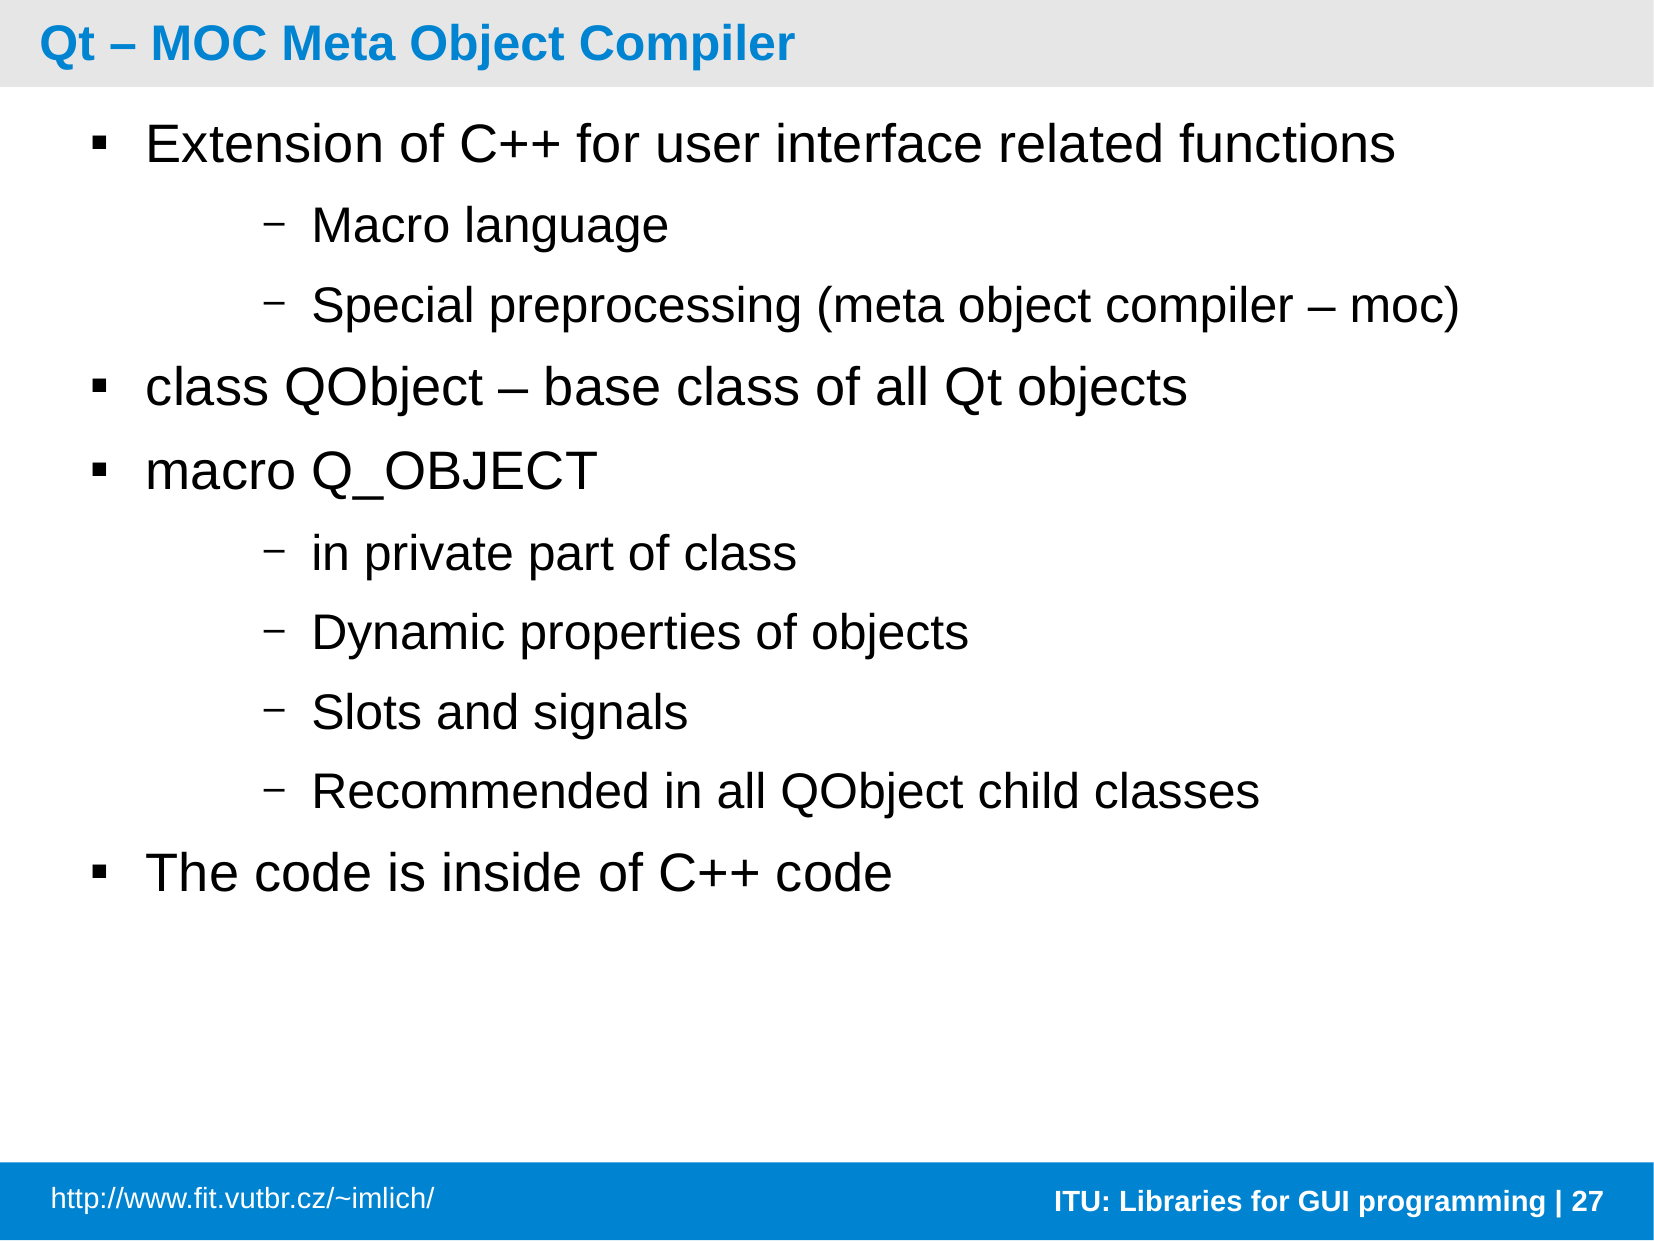

# Qt – MOC Meta Object Compiler
Extension of C++ for user interface related functions
Macro language
Special preprocessing (meta object compiler – moc)
class QObject – base class of all Qt objects
macro Q_OBJECT
in private part of class
Dynamic properties of objects
Slots and signals
Recommended in all QObject child classes
The code is inside of C++ code